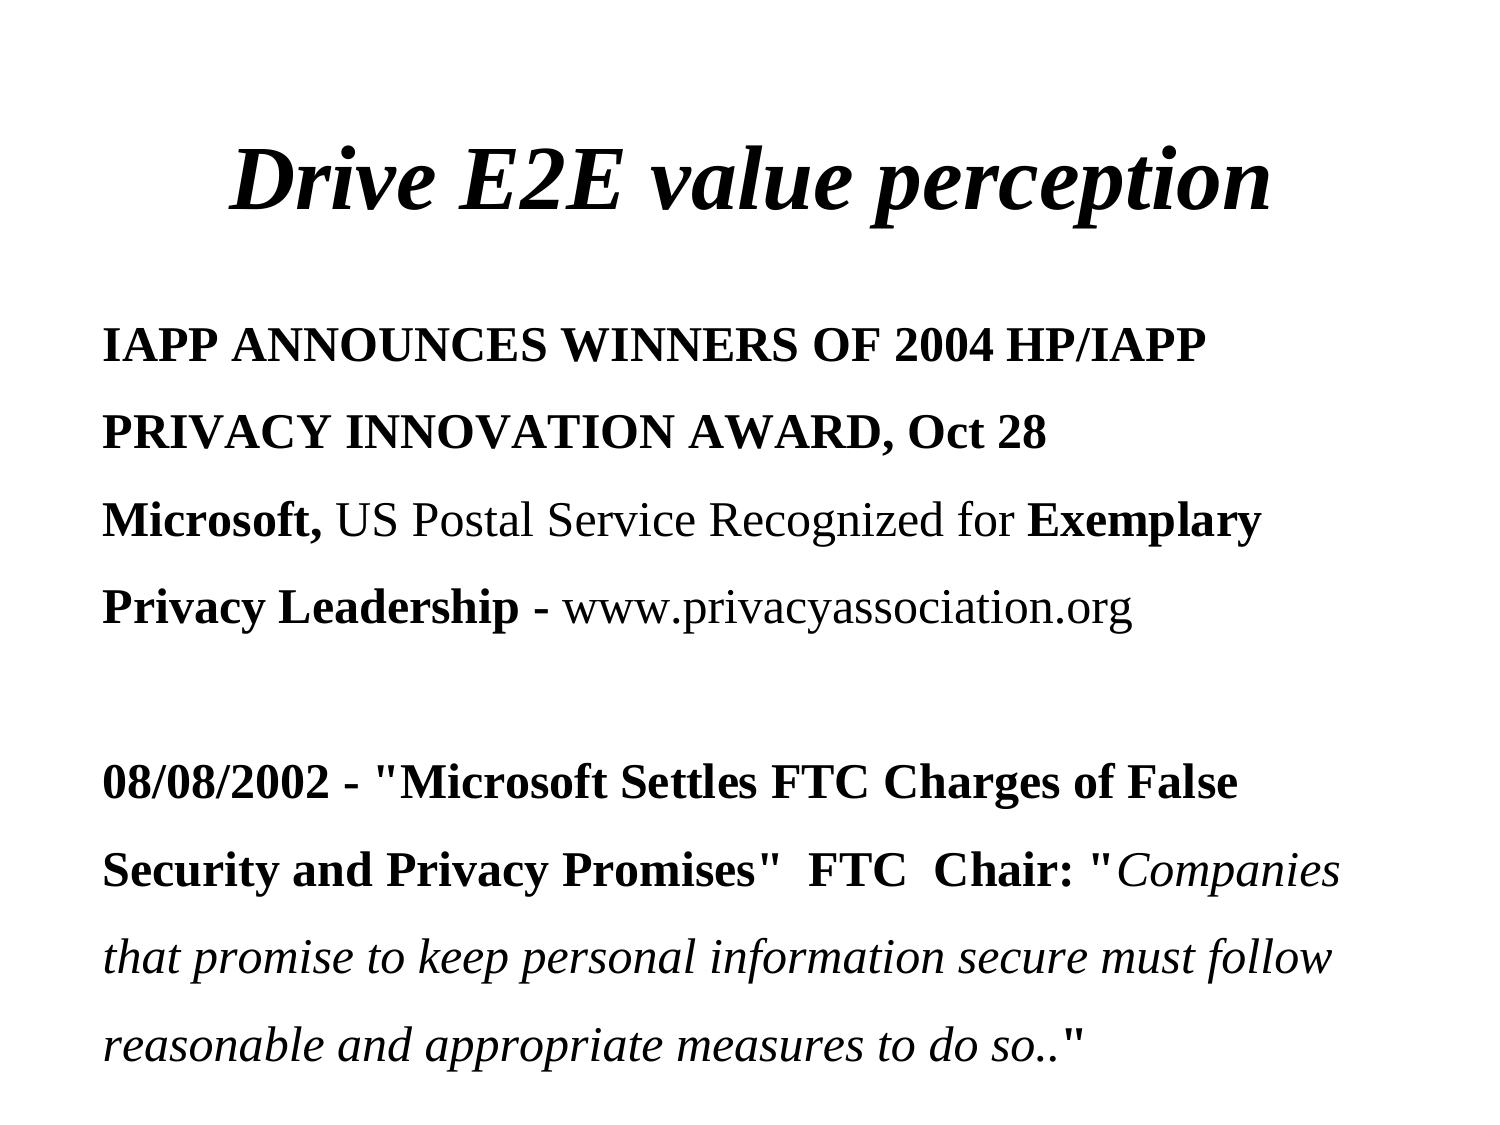

# Drive E2E value perception
IAPP ANNOUNCES WINNERS OF 2004 HP/IAPP PRIVACY INNOVATION AWARD, Oct 28
Microsoft, US Postal Service Recognized for Exemplary Privacy Leadership - www.privacyassociation.org
08/08/2002 - "Microsoft Settles FTC Charges of False Security and Privacy Promises" FTC Chair: "Companies that promise to keep personal information secure must follow reasonable and appropriate measures to do so.."